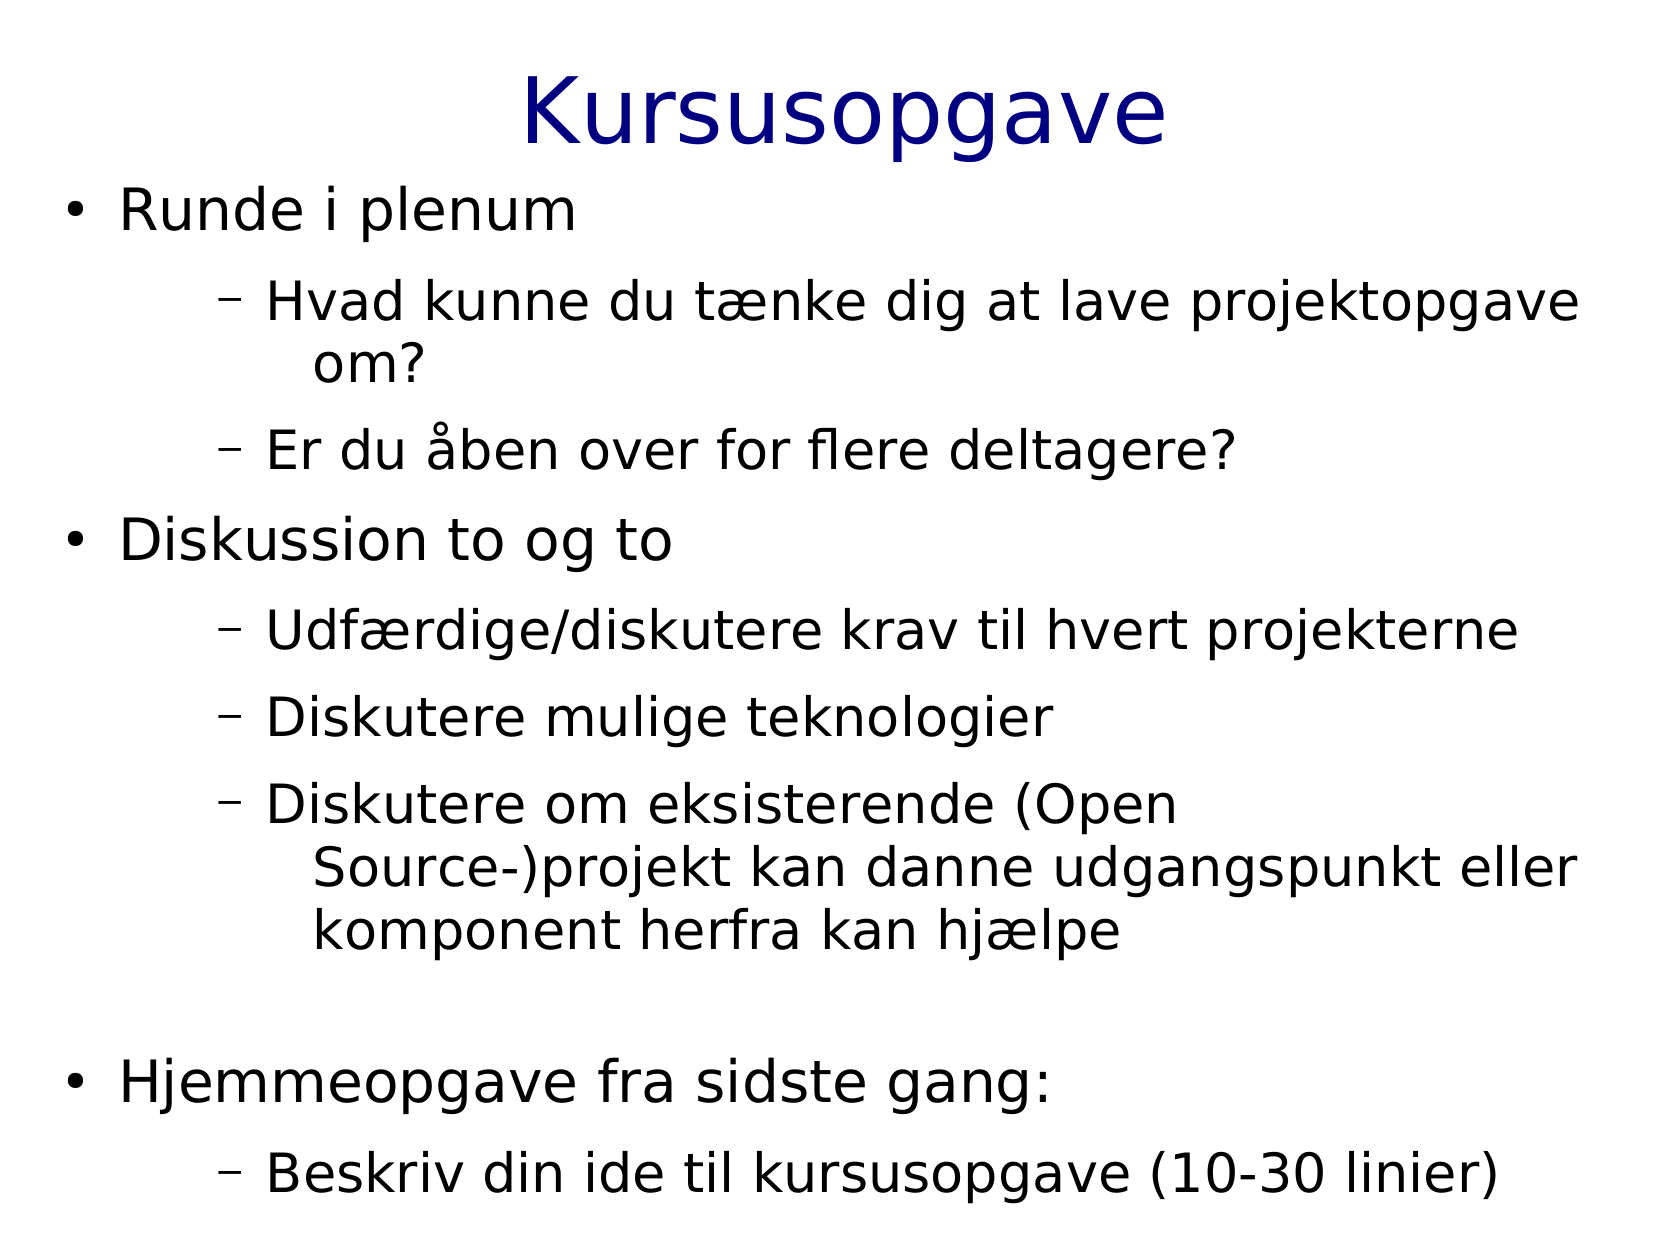

# Kursusopgave
Runde i plenum
Hvad kunne du tænke dig at lave projektopgave om?
Er du åben over for flere deltagere?
Diskussion to og to
Udfærdige/diskutere krav til hvert projekterne
Diskutere mulige teknologier
Diskutere om eksisterende (Open Source-)projekt kan danne udgangspunkt eller komponent herfra kan hjælpe
Hjemmeopgave fra sidste gang:
Beskriv din ide til kursusopgave (10-30 linier)